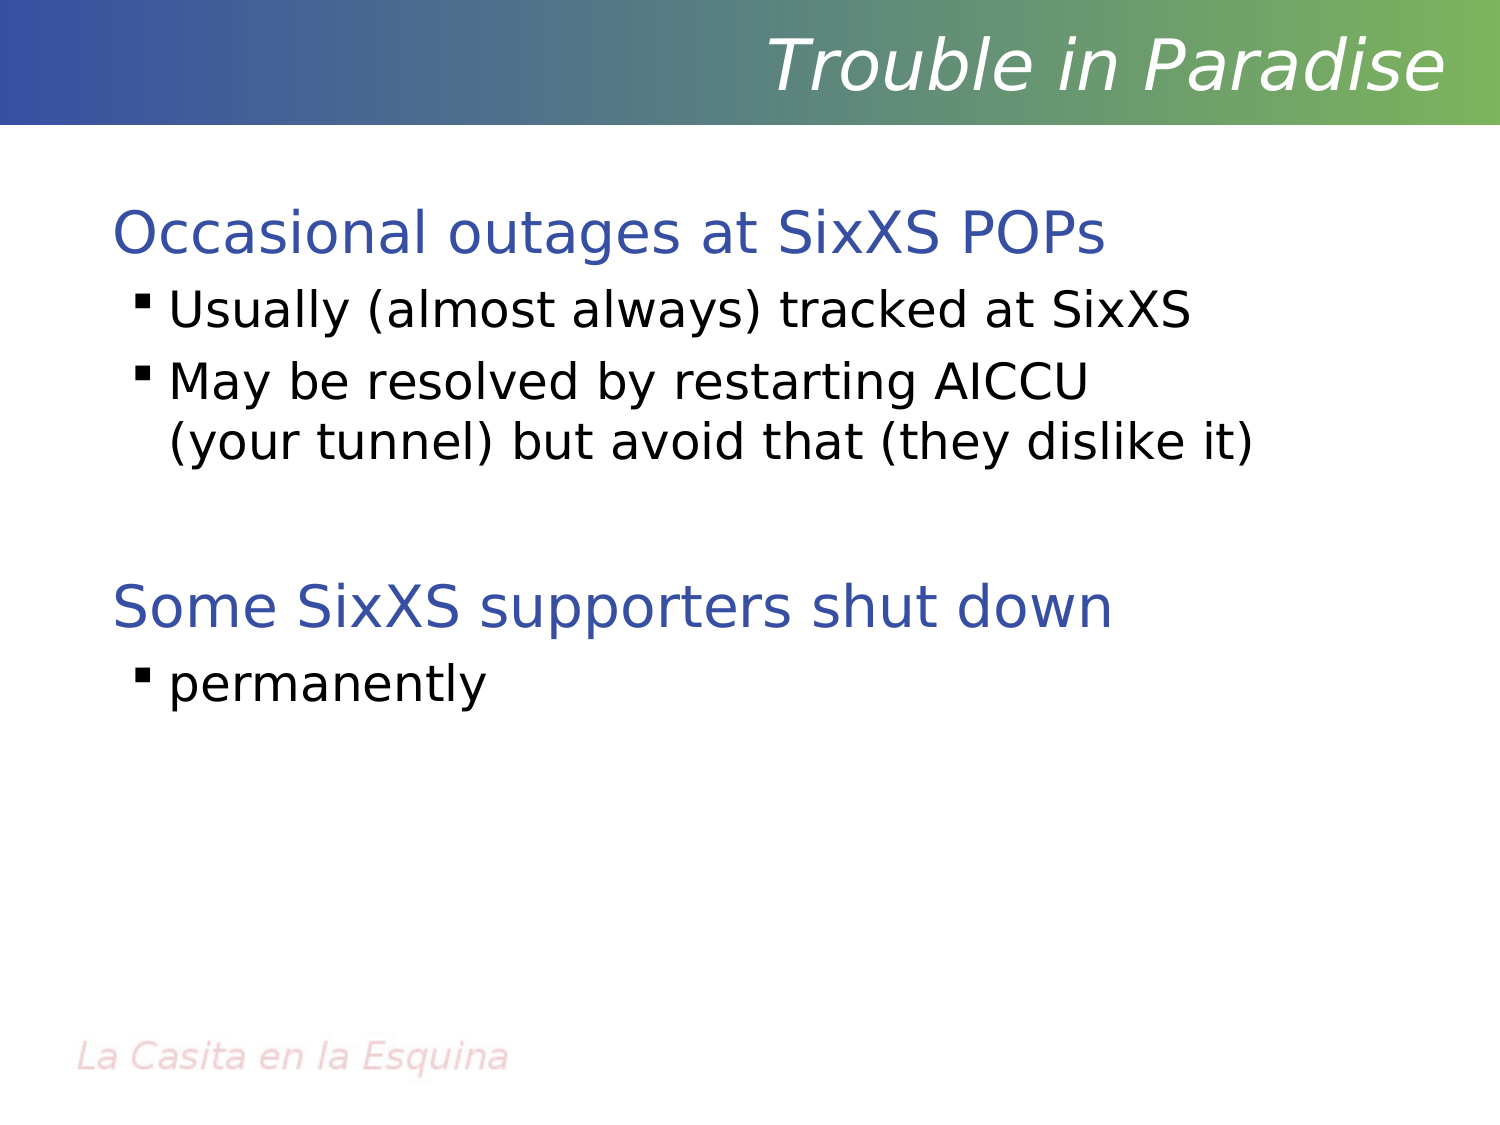

# Trouble in Paradise
Occasional outages at SixXS POPs
Usually (almost always) tracked at SixXS
May be resolved by restarting AICCU
(your tunnel) but avoid that (they dislike it)
Some SixXS supporters shut down
permanently